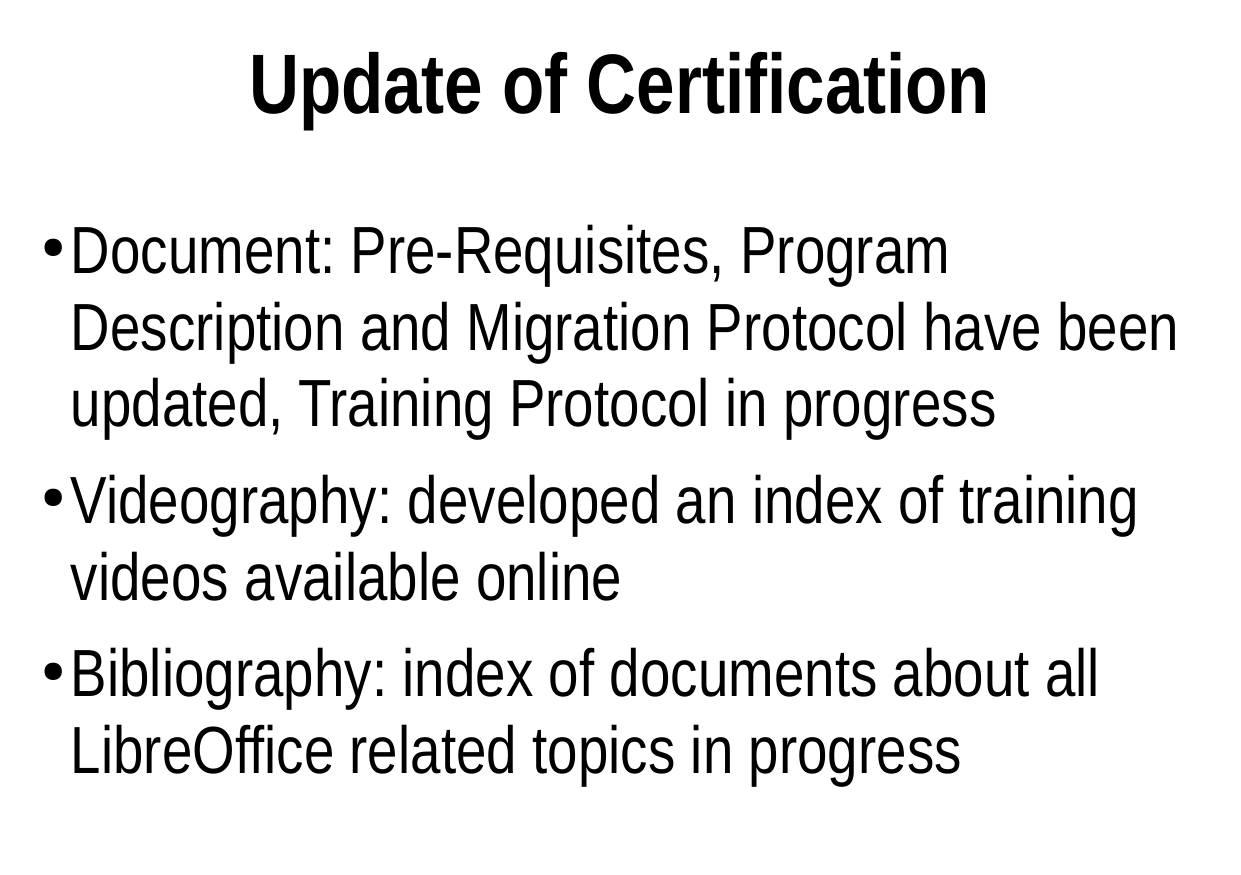

# Update of Certification
Document: Pre-Requisites, Program Description and Migration Protocol have been updated, Training Protocol in progress
Videography: developed an index of training videos available online
Bibliography: index of documents about all LibreOffice related topics in progress